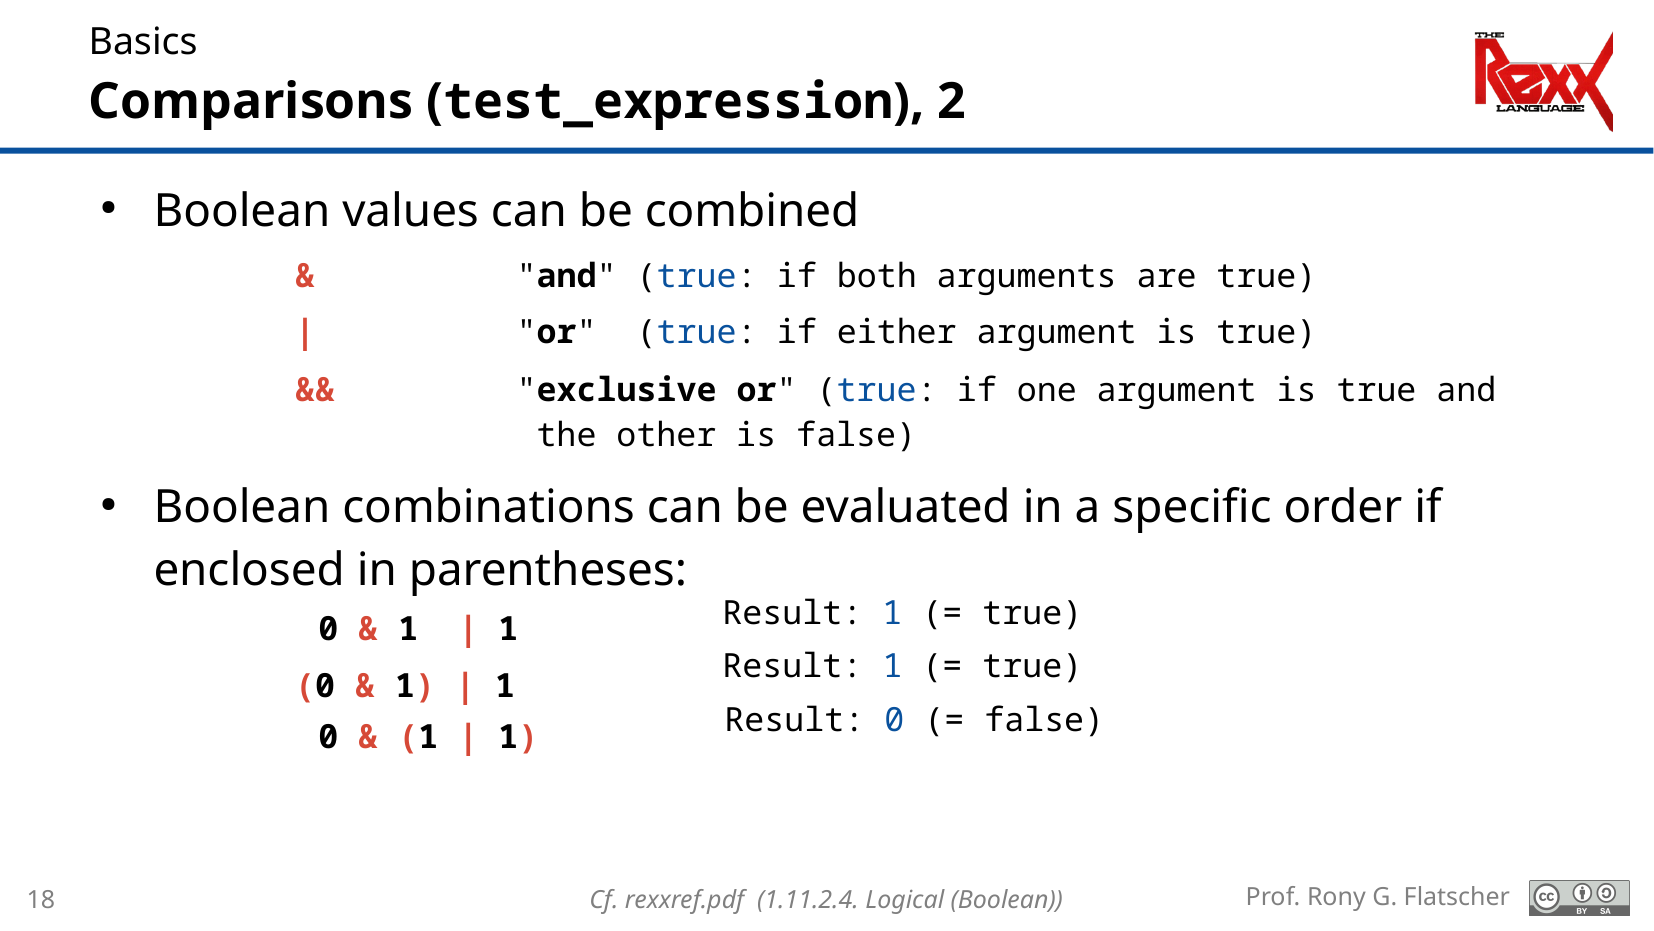

# Basics Comparisons (test_expression), 2
Boolean values can be combined
&		 	"and" (true: if both arguments are true)
| 		 	"or" (true: if either argument is true)
&& 			"exclusive or" (true: if one argument is true and 			 	 the other is false)
Boolean combinations can be evaluated in a specific order if enclosed in parentheses:
 	 0 & 1 | 1
(0 & 1) | 1
 	 0 & (1 | 1)
Result: 1 (= true)
Result: 1 (= true)
Result: 0 (= false)
Cf. rexxref.pdf (1.11.2.4. Logical (Boolean))